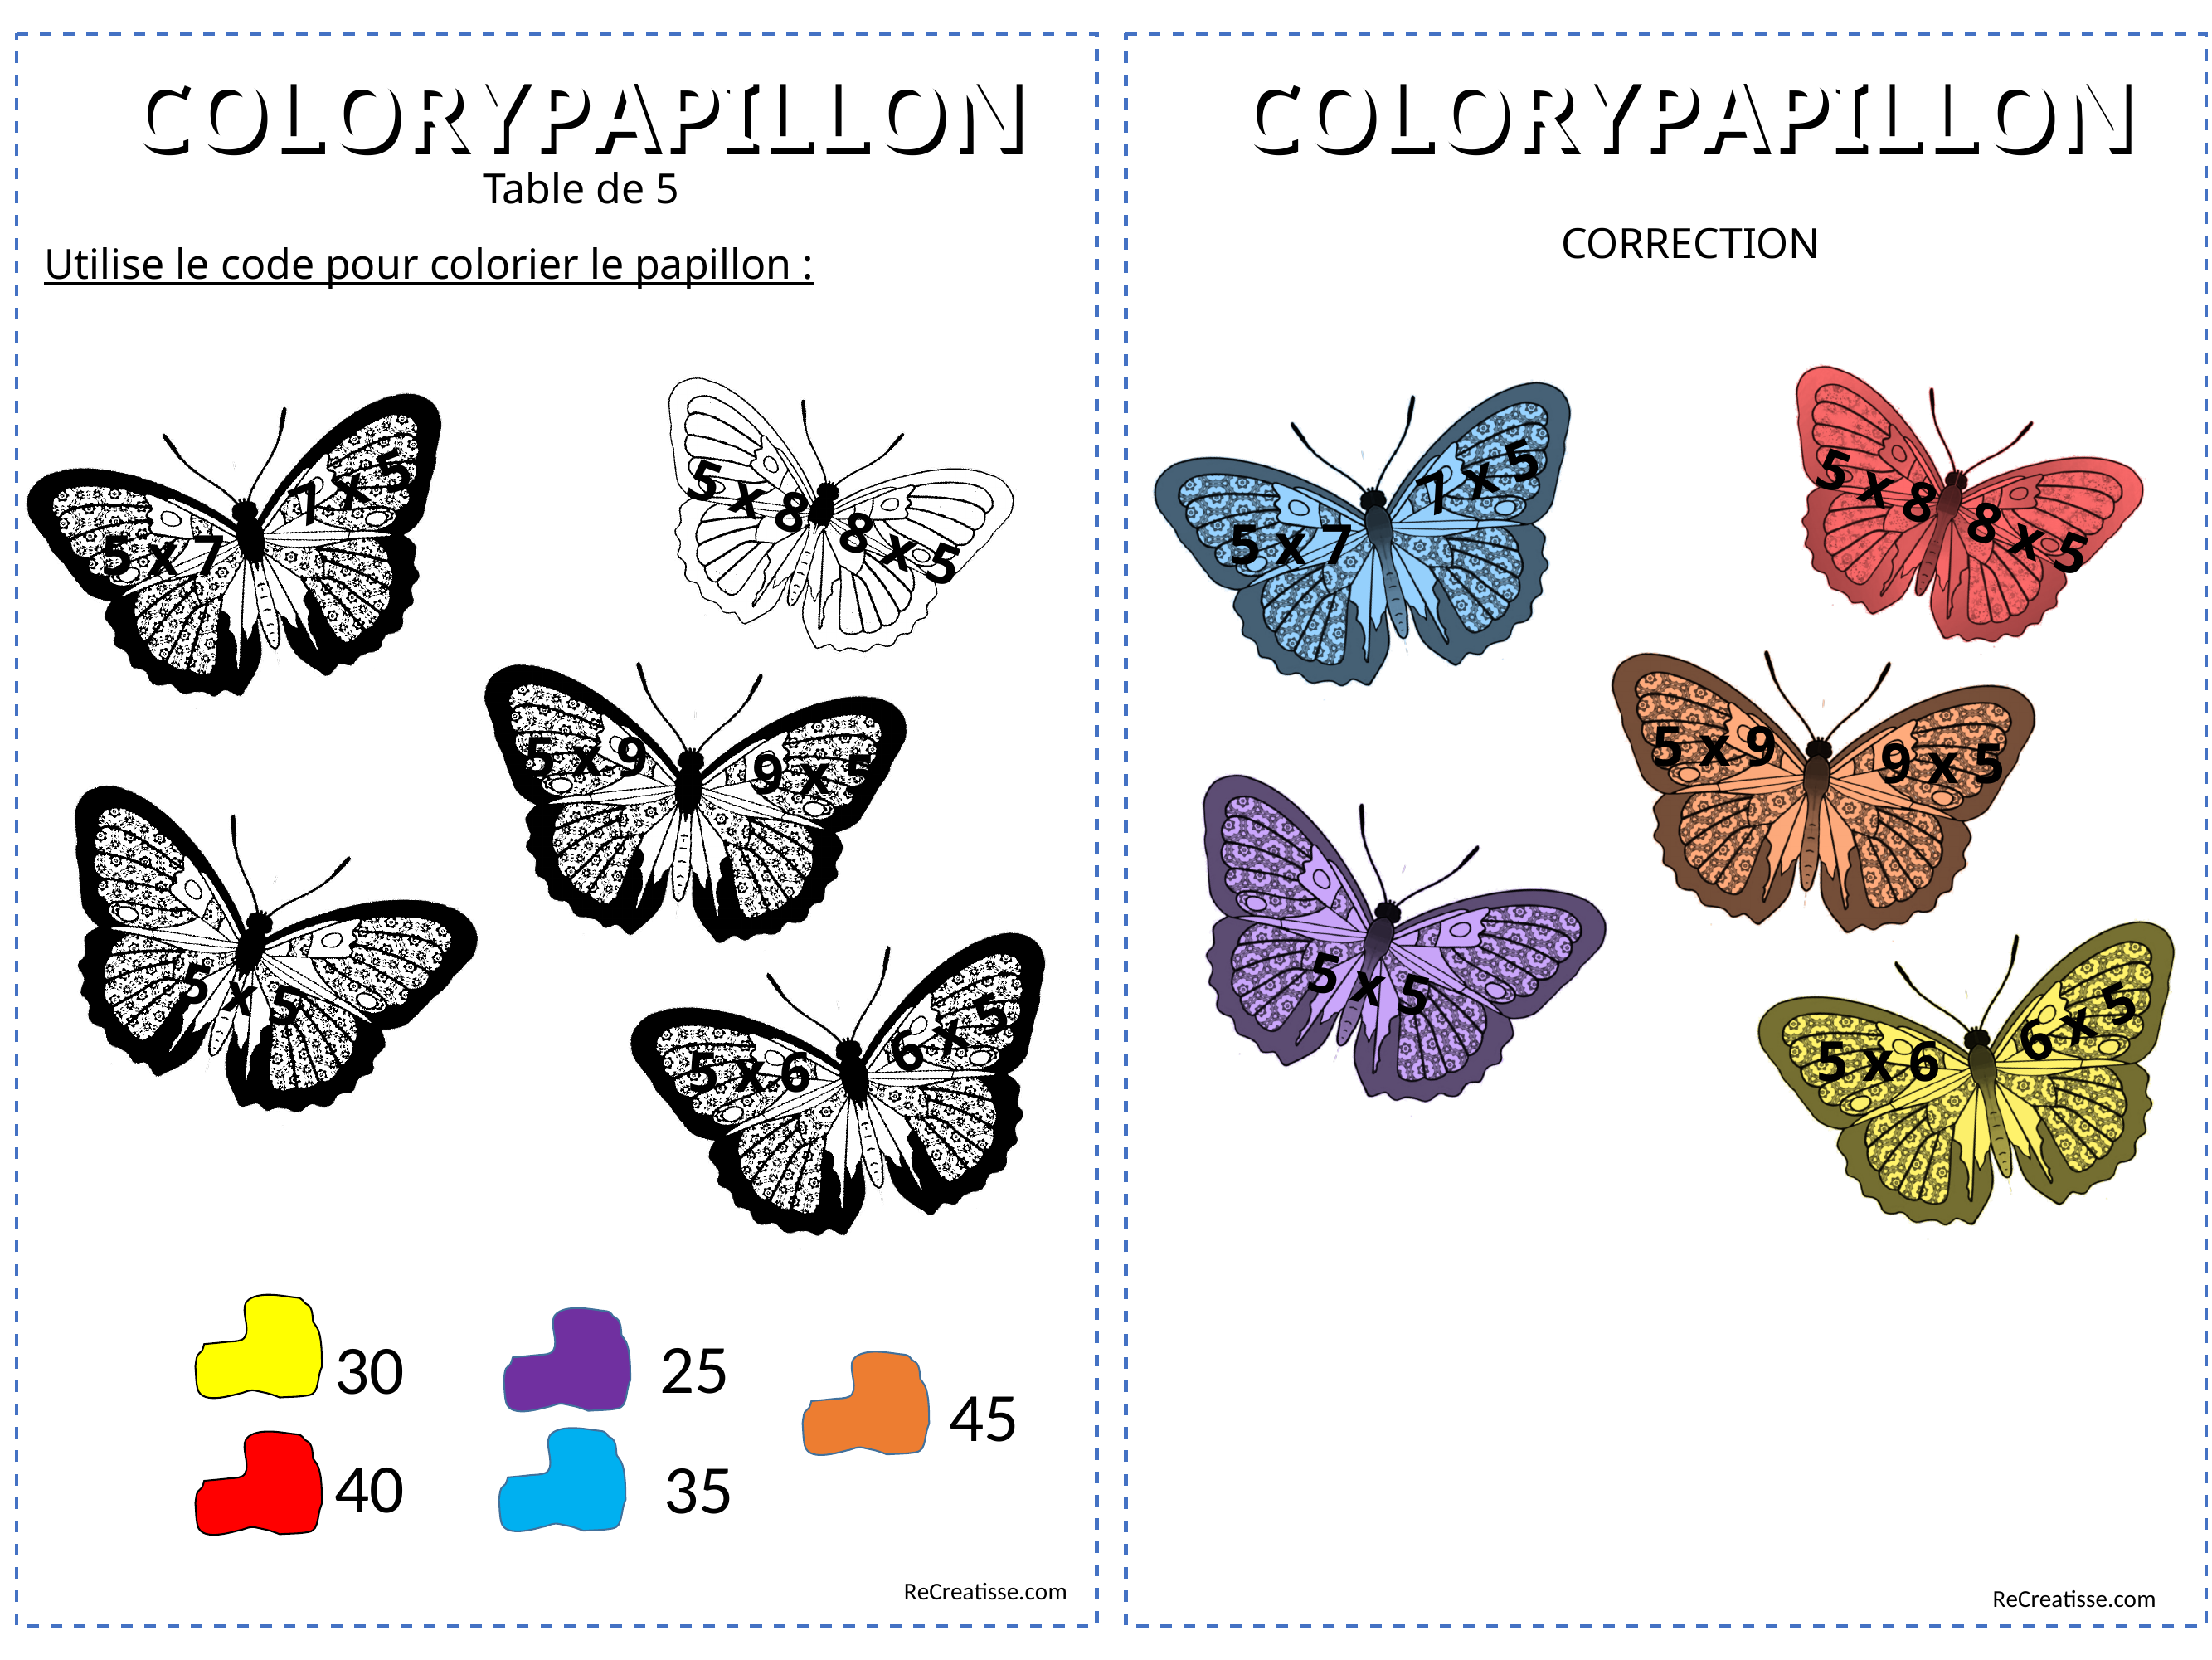

COLORYPAPILLON
COLORYPAPILLON
Table de 5
CORRECTION
Utilise le code pour colorier le papillon :
7 x 5
5 x 8
7 x 5
5 x 8
8 x 5
5 x 7
8 x 5
5 x 7
5 x 9
5 x 9
9 x 5
9 x 5
5 x 5
5 x 5
6 x 5
6 x 5
5 x 6
5 x 6
25
30
45
40
35
ReCreatisse.com
ReCreatisse.com